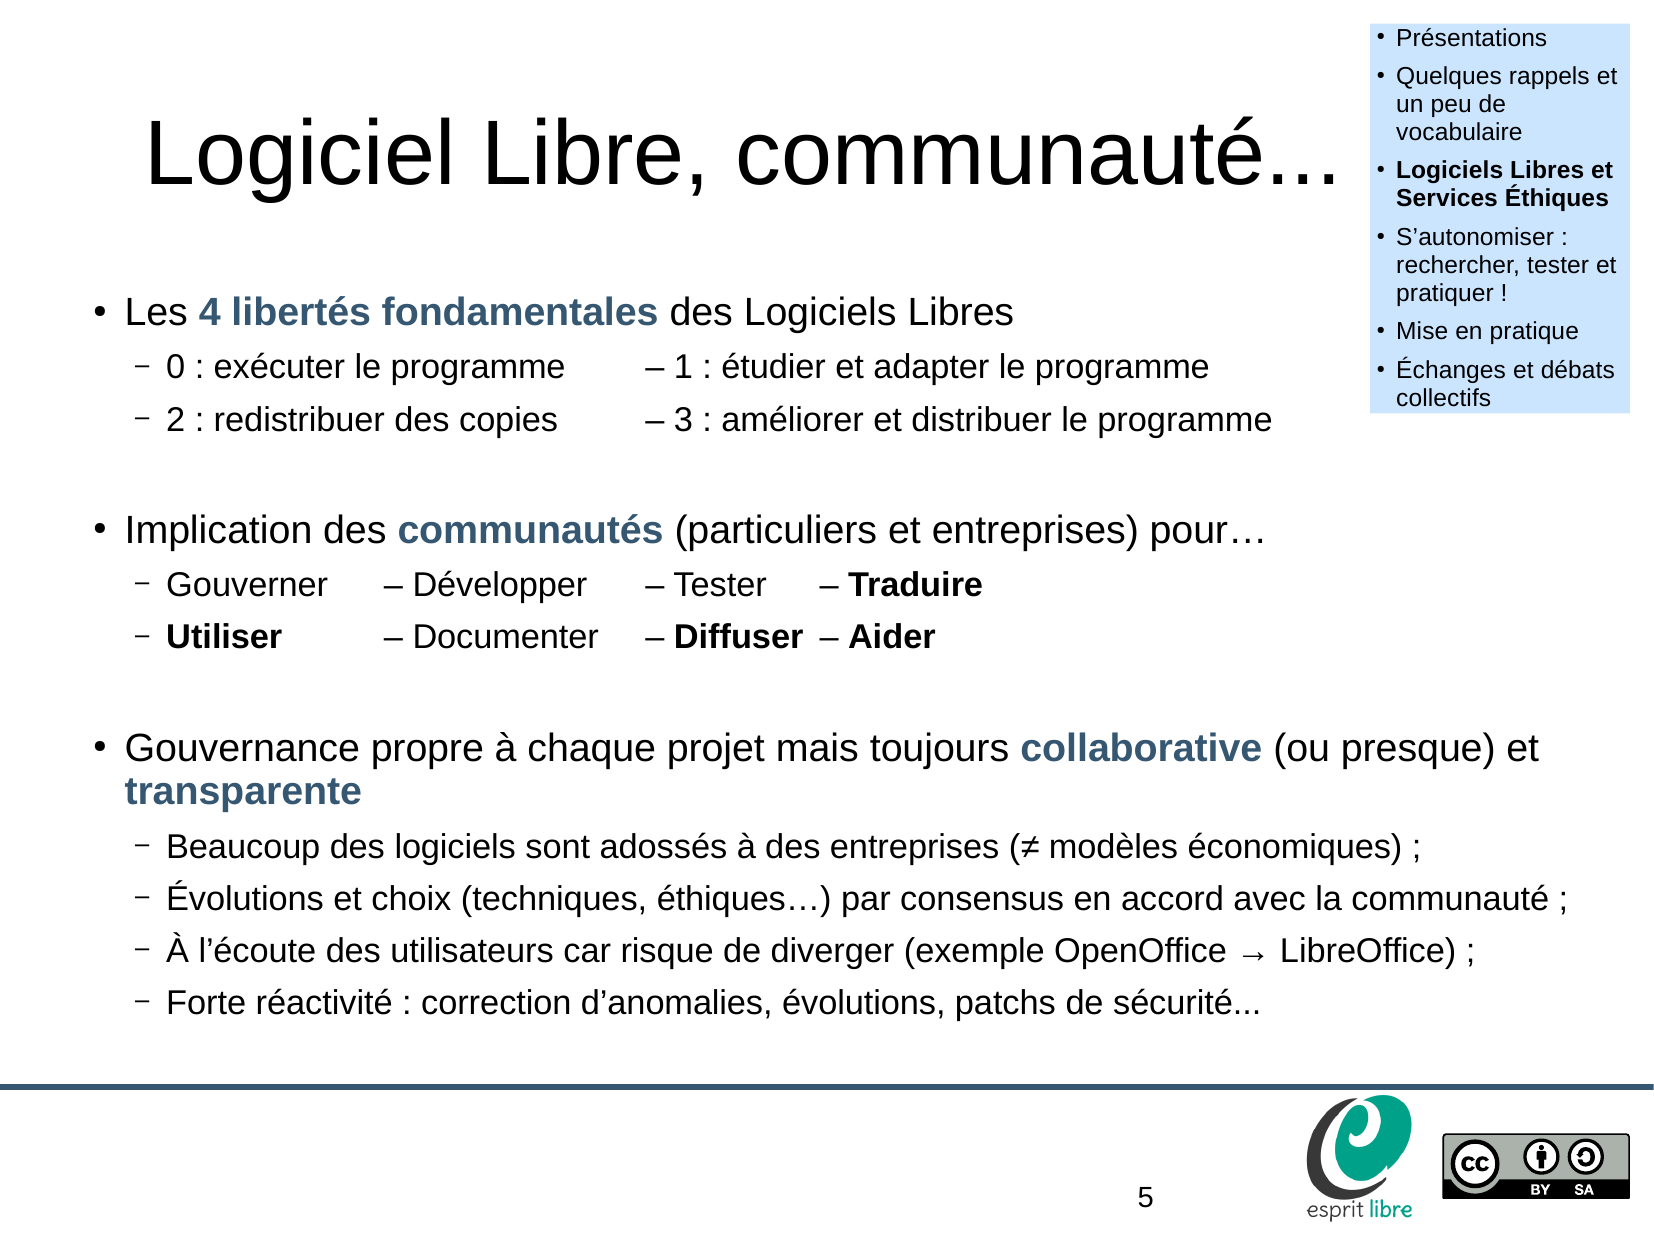

Présentations
Quelques rappels et un peu de vocabulaire
Logiciels Libres et Services Éthiques
S’autonomiser : rechercher, tester et pratiquer !
Mise en pratique
Échanges et débats collectifs
Logiciel Libre, communauté...
# Les 4 libertés fondamentales des Logiciels Libres
0 : exécuter le programme		– 1 : étudier et adapter le programme
2 : redistribuer des copies		– 3 : améliorer et distribuer le programme
Implication des communautés (particuliers et entreprises) pour…
Gouverner		– Développer		– Tester		– Traduire
Utiliser		– Documenter		– Diffuser	– Aider
Gouvernance propre à chaque projet mais toujours collaborative (ou presque) et transparente
Beaucoup des logiciels sont adossés à des entreprises (≠ modèles économiques) ;
Évolutions et choix (techniques, éthiques…) par consensus en accord avec la communauté ;
À l’écoute des utilisateurs car risque de diverger (exemple OpenOffice → LibreOffice) ;
Forte réactivité : correction d’anomalies, évolutions, patchs de sécurité...